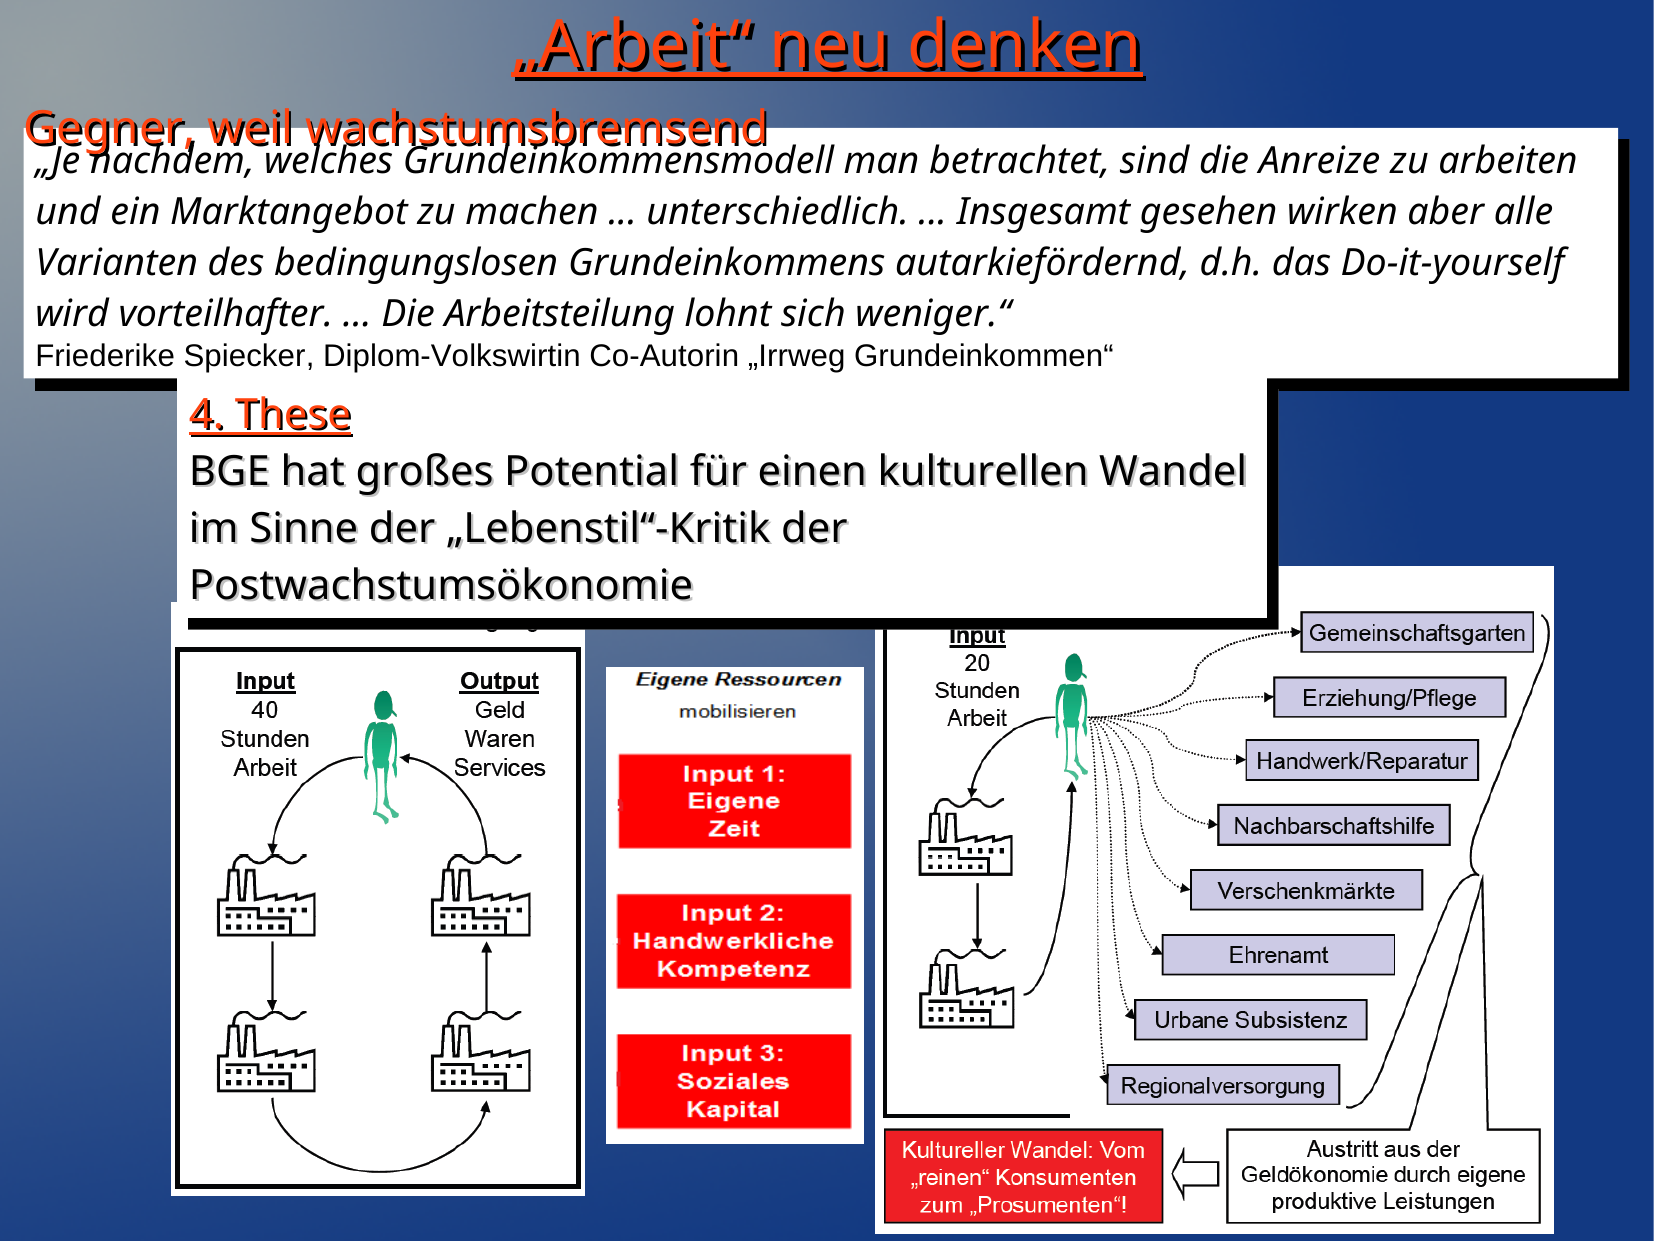

# „Arbeit“ neu denken
Gegner, weil wachstumsbremsend
„Je nachdem, welches Grundeinkommensmodell man betrachtet, sind die Anreize zu arbeiten und ein Marktangebot zu machen ... unterschiedlich. ... Insgesamt gesehen wirken aber alle Varianten des bedingungslosen Grundeinkommens autarkiefördernd, d.h. das Do-it-yourself wird vorteilhafter. … Die Arbeitsteilung lohnt sich weniger.“
Friederike Spiecker, Diplom-Volkswirtin Co-Autorin „Irrweg Grundeinkommen“
4. These
BGE hat großes Potential für einen kulturellen Wandel im Sinne der „Lebenstil“-Kritik der Postwachstumsökonomie
→